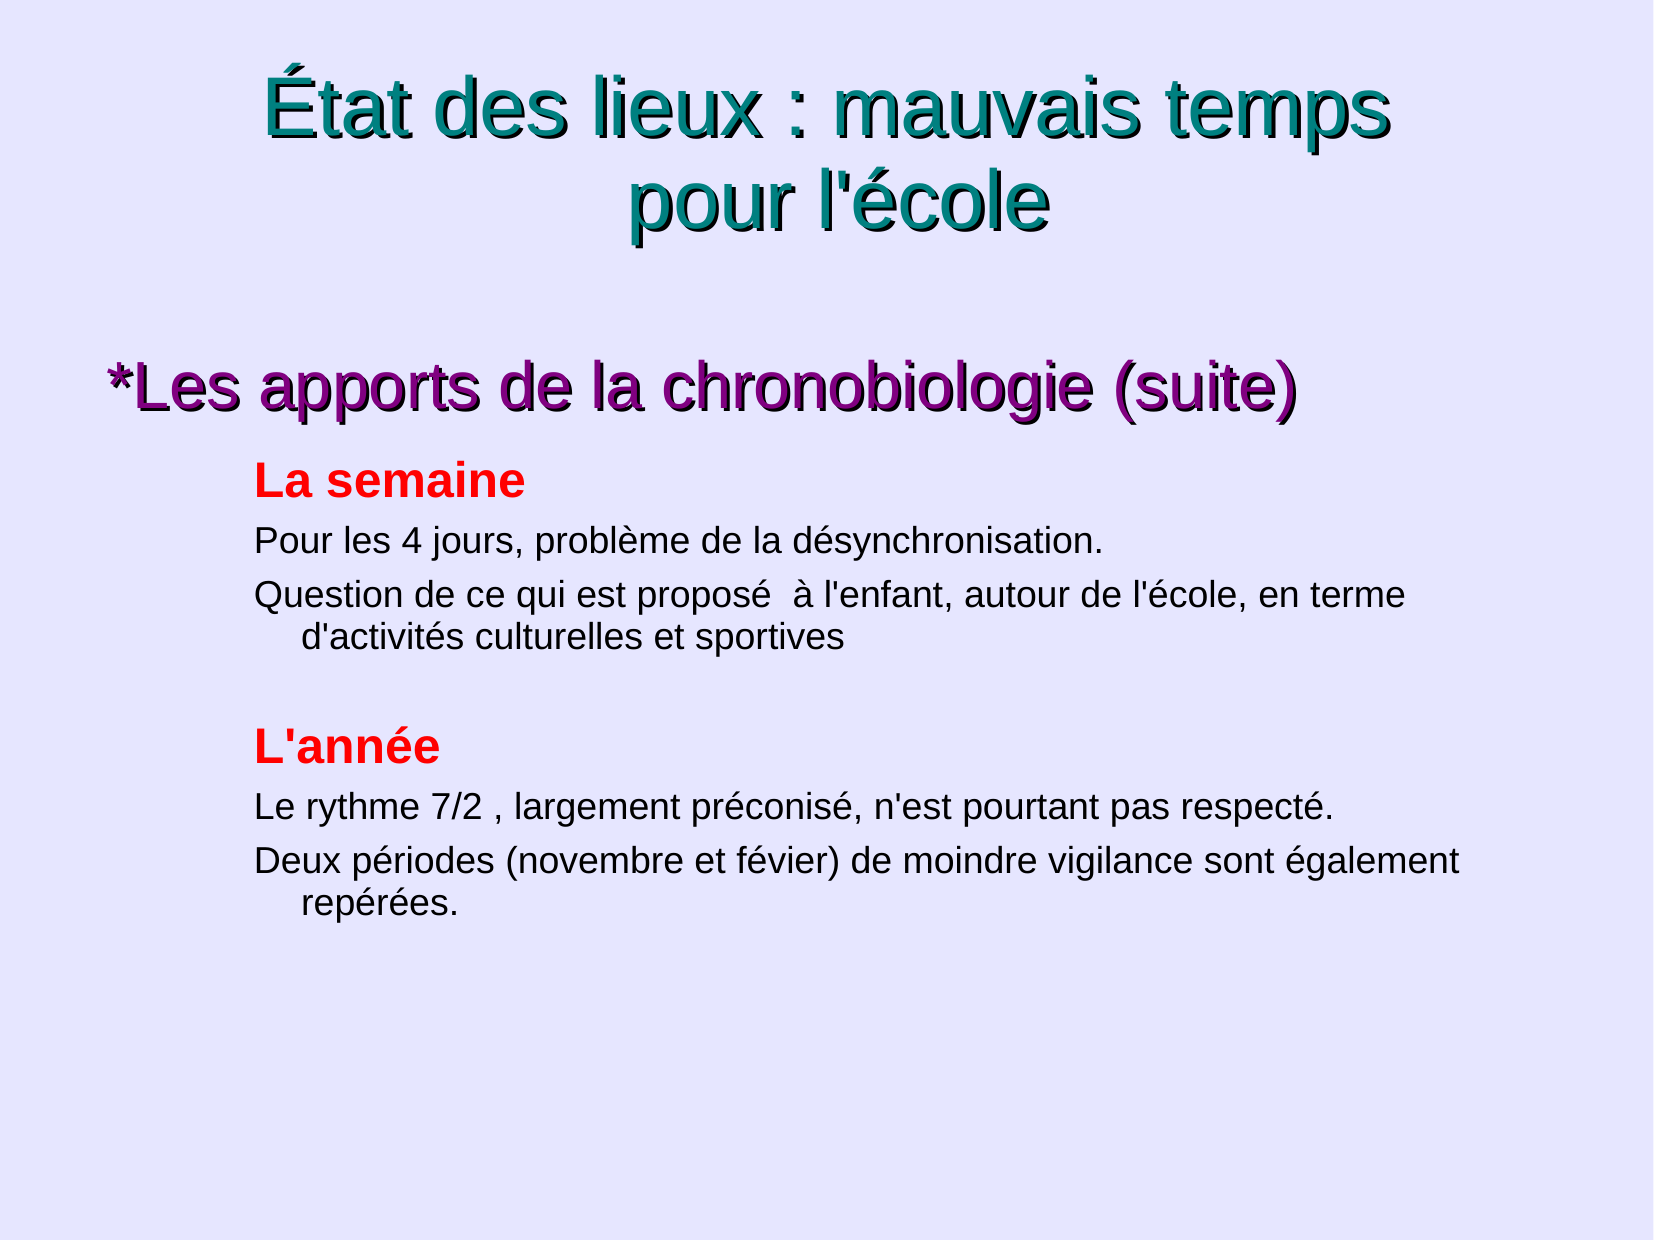

# État des lieux : mauvais temps pour l'école
*Les apports de la chronobiologie (suite)
La semaine
Pour les 4 jours, problème de la désynchronisation.
Question de ce qui est proposé à l'enfant, autour de l'école, en terme d'activités culturelles et sportives
L'année
Le rythme 7/2 , largement préconisé, n'est pourtant pas respecté.
Deux périodes (novembre et févier) de moindre vigilance sont également repérées.